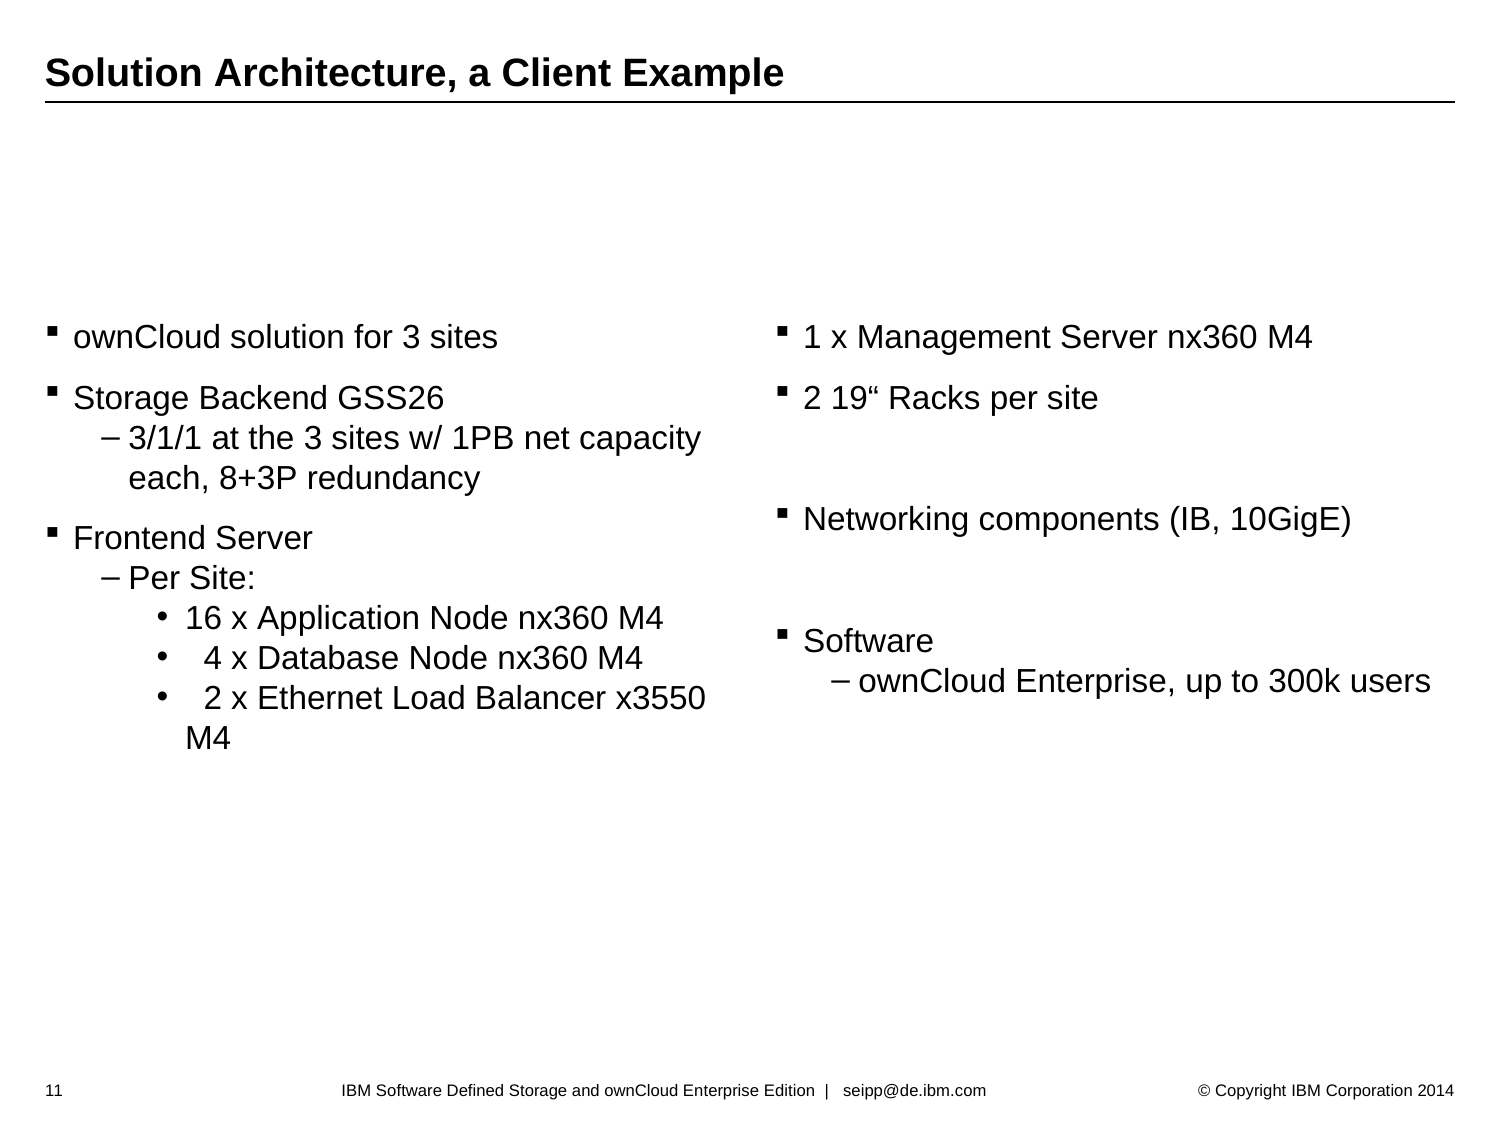

# Solution Architecture, a Client Example
ownCloud solution for 3 sites
Storage Backend GSS26
3/1/1 at the 3 sites w/ 1PB net capacity each, 8+3P redundancy
Frontend Server
Per Site:
16 x Application Node nx360 M4
 4 x Database Node nx360 M4
 2 x Ethernet Load Balancer x3550 M4
1 x Management Server nx360 M4
2 19“ Racks per site
Networking components (IB, 10GigE)
Software
ownCloud Enterprise, up to 300k users
11
IBM Software Defined Storage and ownCloud Enterprise Edition | seipp@de.ibm.com